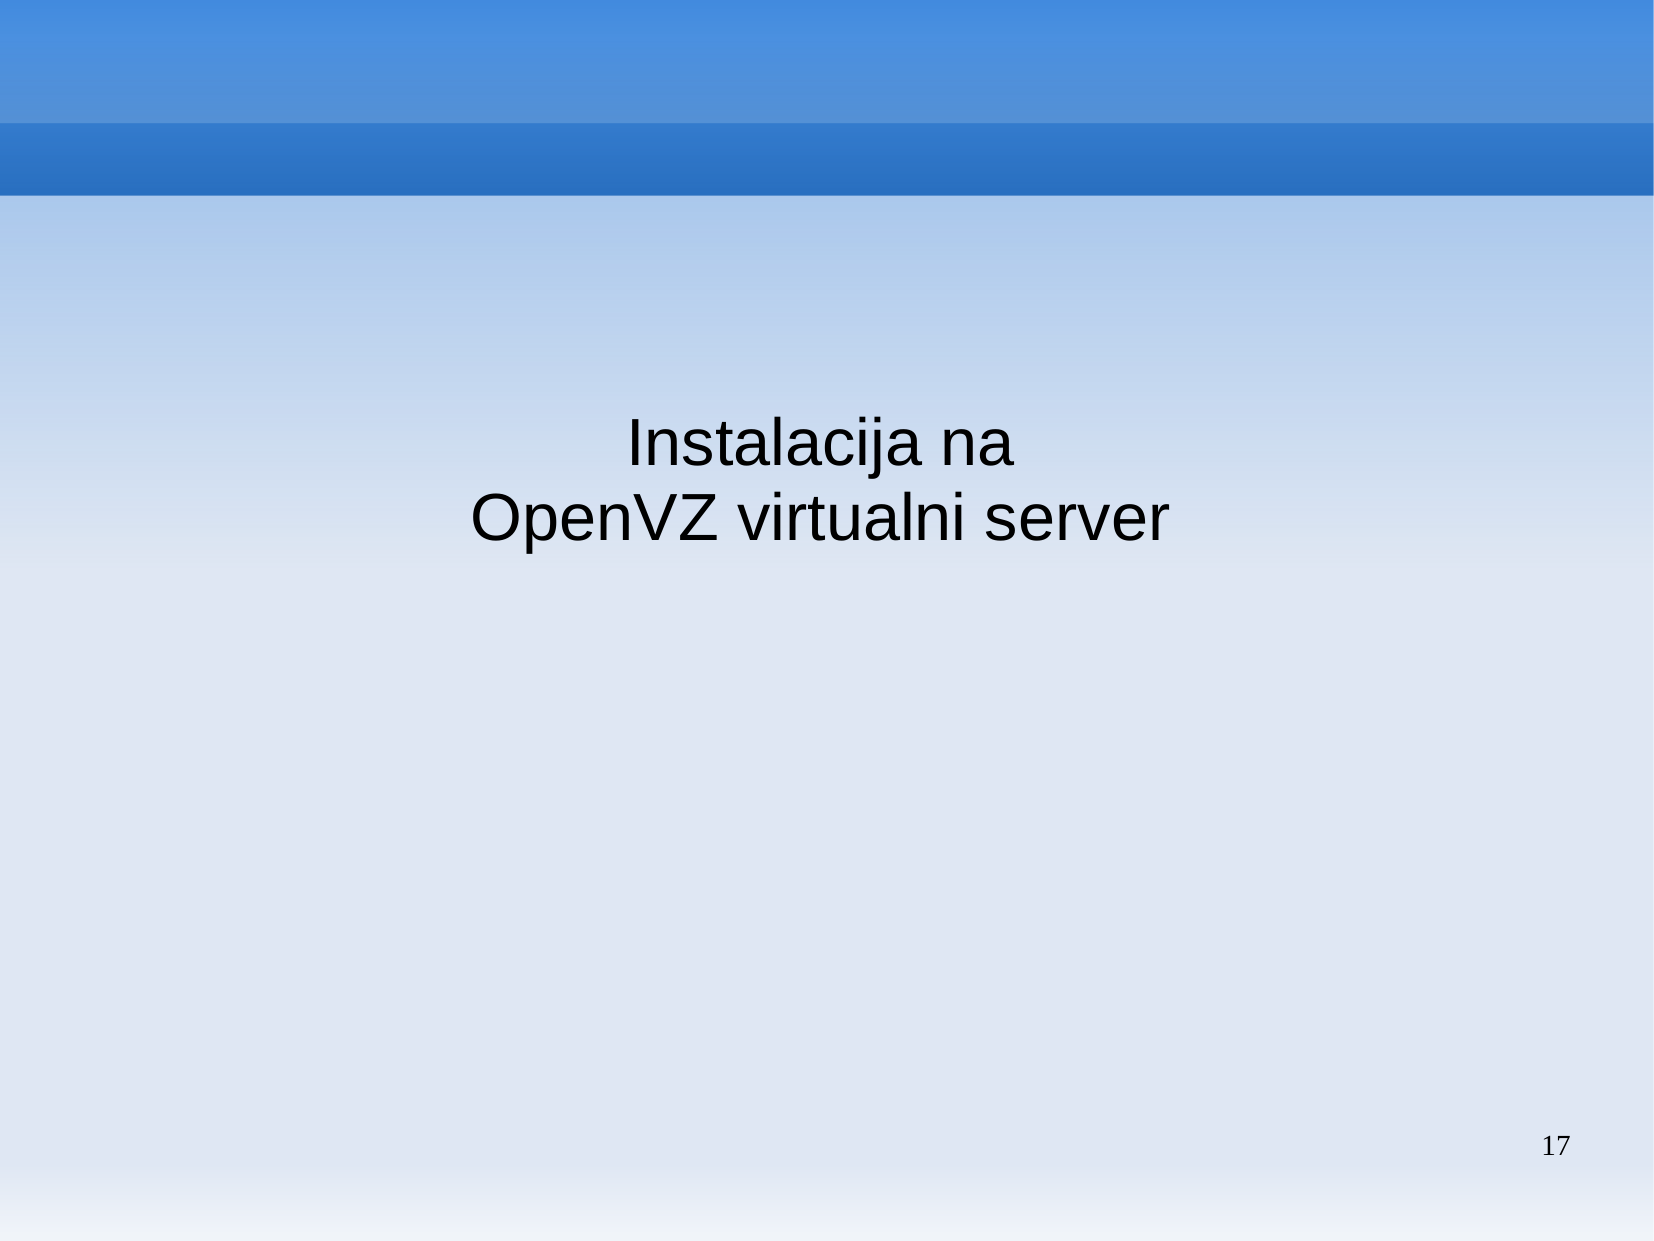

# Instalacija na
OpenVZ virtualni server
17